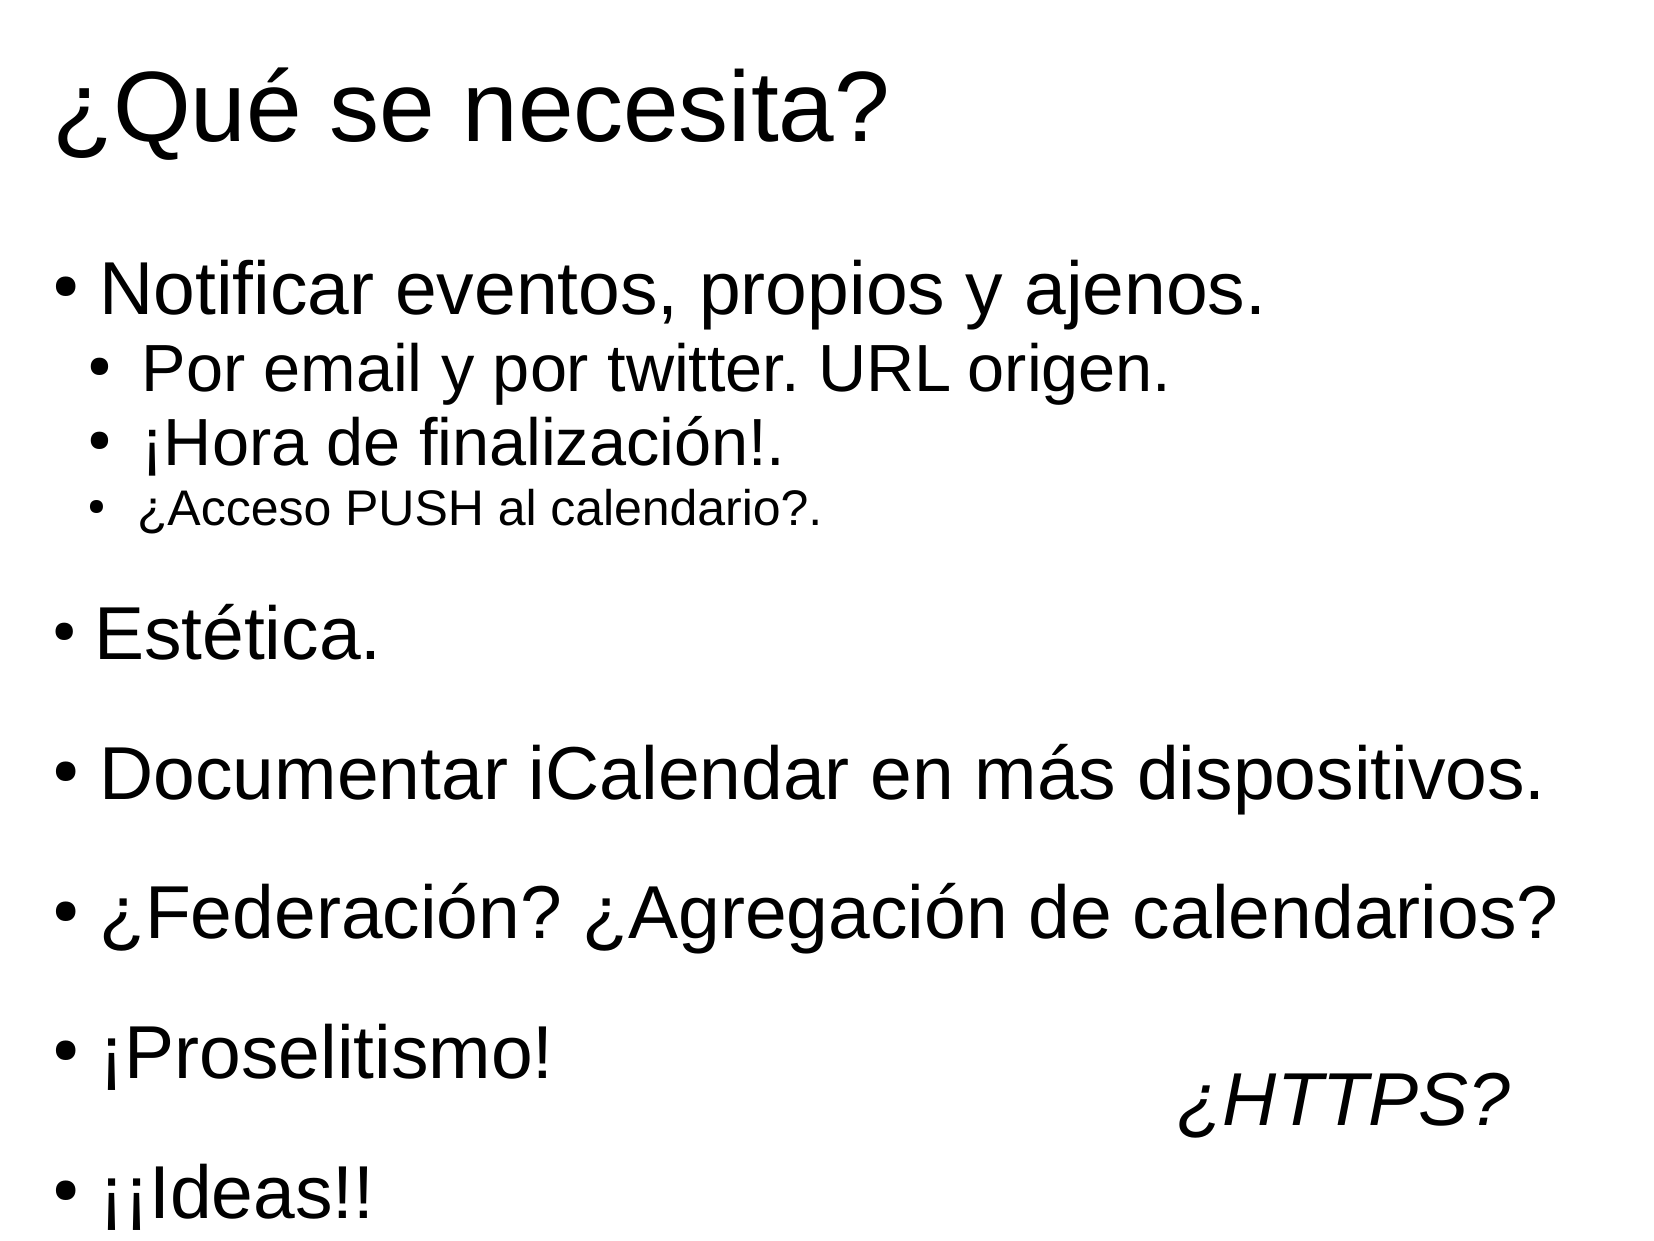

¿Qué se necesita?
 Notificar eventos, propios y ajenos.
 Por email y por twitter. URL origen.
 ¡Hora de finalización!.
 ¿Acceso PUSH al calendario?.
 Estética.
 Documentar iCalendar en más dispositivos.
 ¿Federación? ¿Agregación de calendarios?
 ¡Proselitismo!
 ¡¡Ideas!!
¿HTTPS?